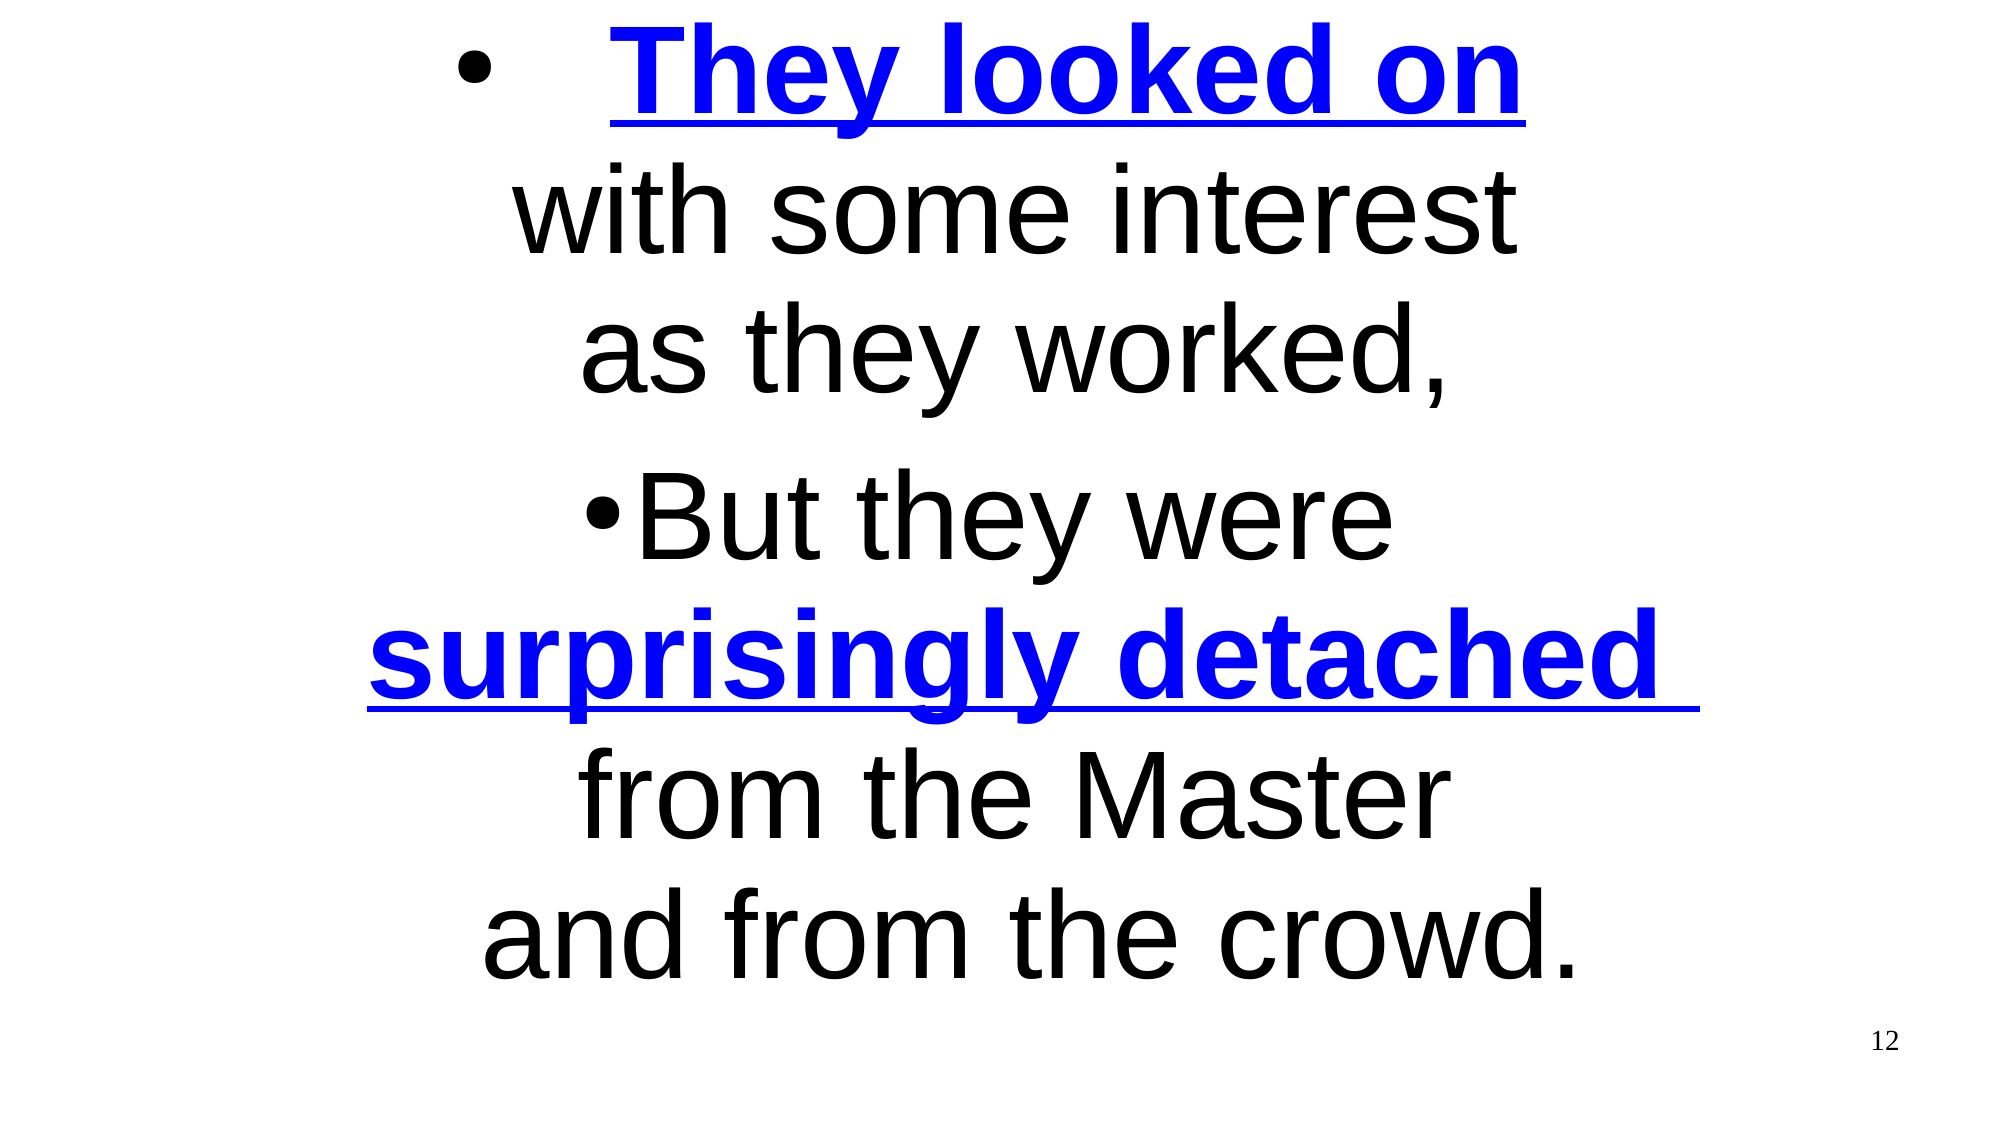

# They looked on with some interest as they worked,
But they were
surprisingly detached
from the Master
and from the crowd.
12